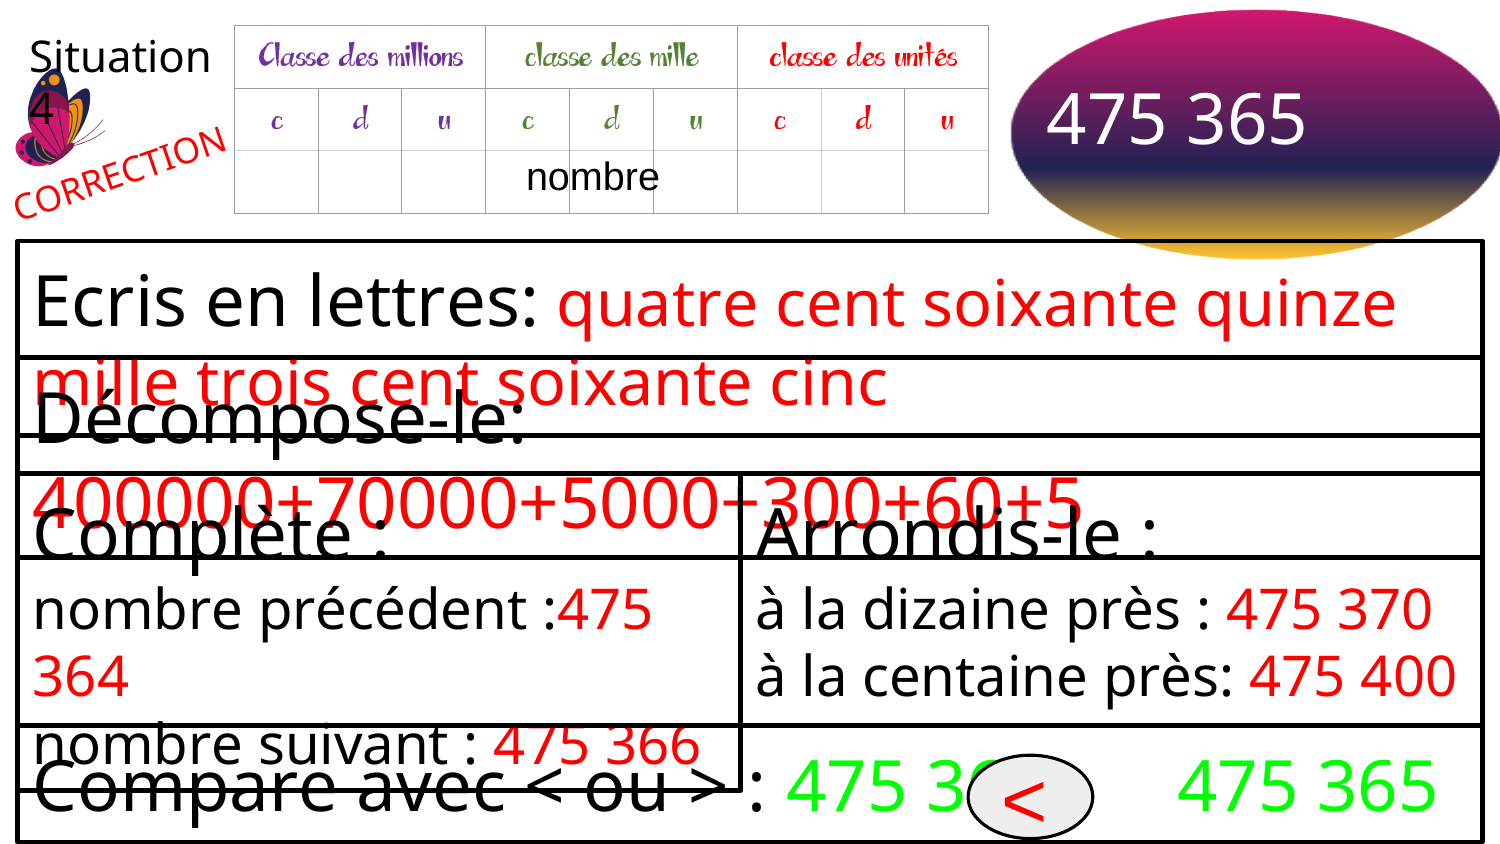

475 365
Situation 4
CORRECTION
nombre
Ecris en lettres: quatre cent soixante quinze mille trois cent soixante cinc
Décompose-le: 400000+70000+5000+300+60+5
Complète :
nombre précédent :475 364
nombre suivant : 475 366
Arrondis-le :
à la dizaine près : 475 370
à la centaine près: 475 400
Compare avec < ou > : 475 364 475 365
<